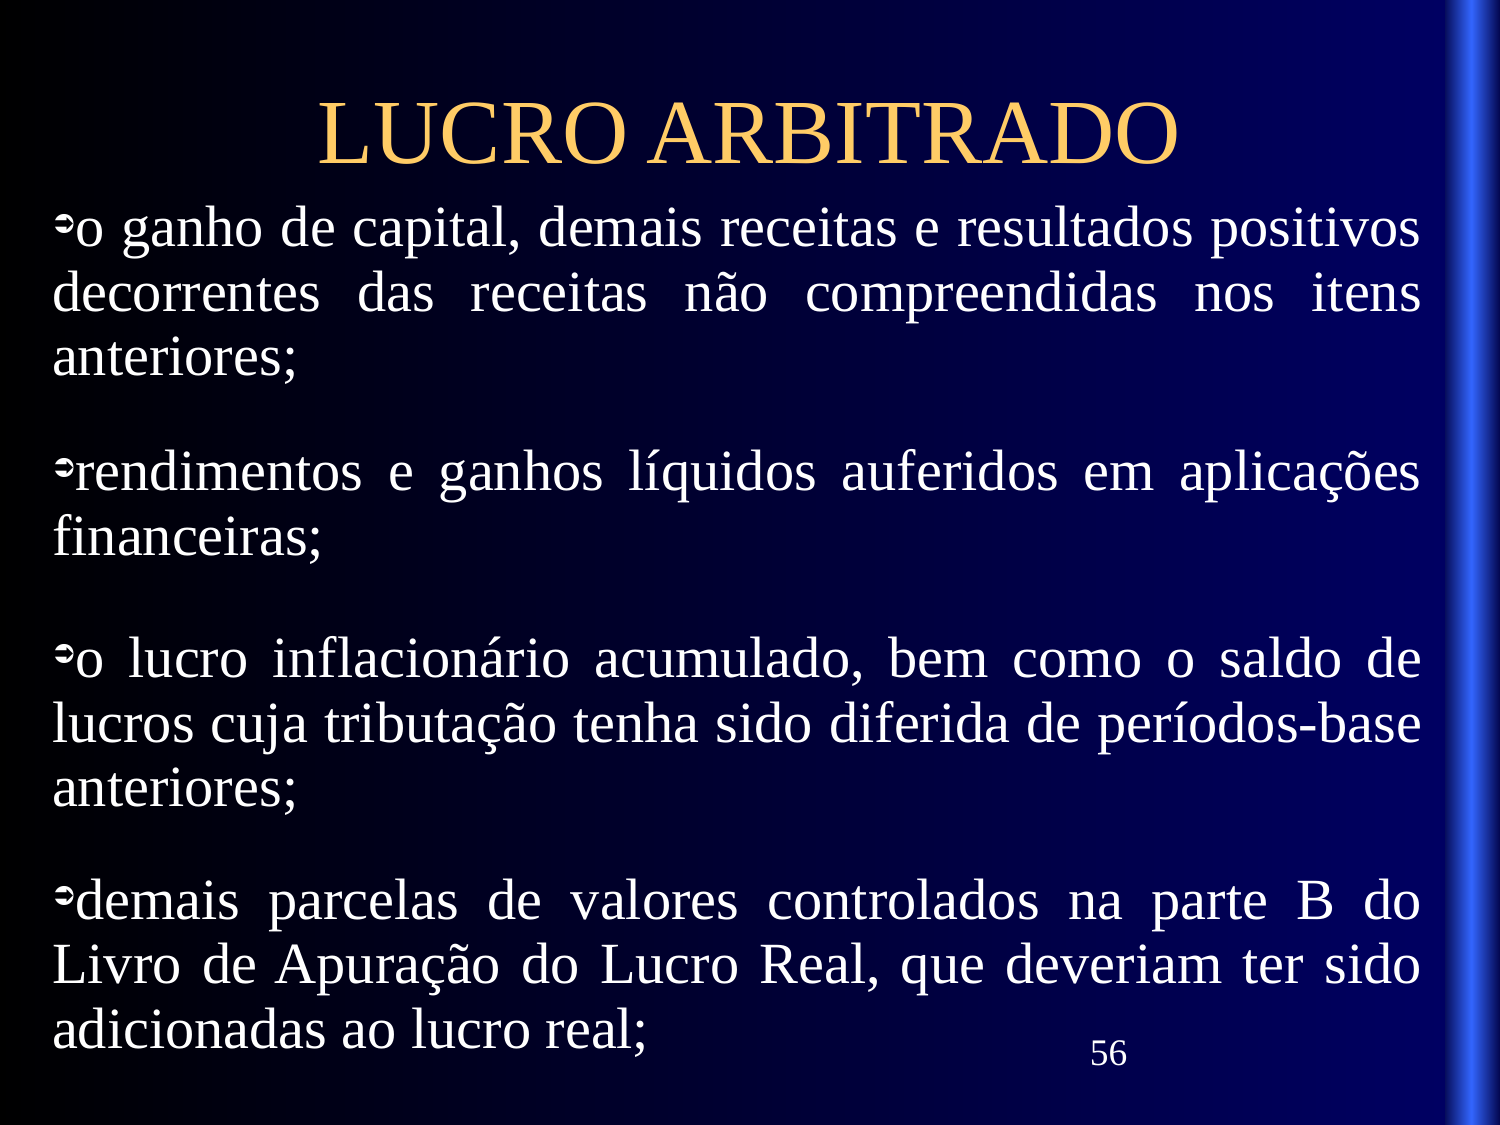

# LUCRO ARBITRADO
o ganho de capital, demais receitas e resultados positivos decorrentes das receitas não compreendidas nos itens anteriores;
rendimentos e ganhos líquidos auferidos em aplicações financeiras;
o lucro inflacionário acumulado, bem como o saldo de lucros cuja tributação tenha sido diferida de períodos-base anteriores;
demais parcelas de valores controlados na parte B do Livro de Apuração do Lucro Real, que deveriam ter sido adicionadas ao lucro real;